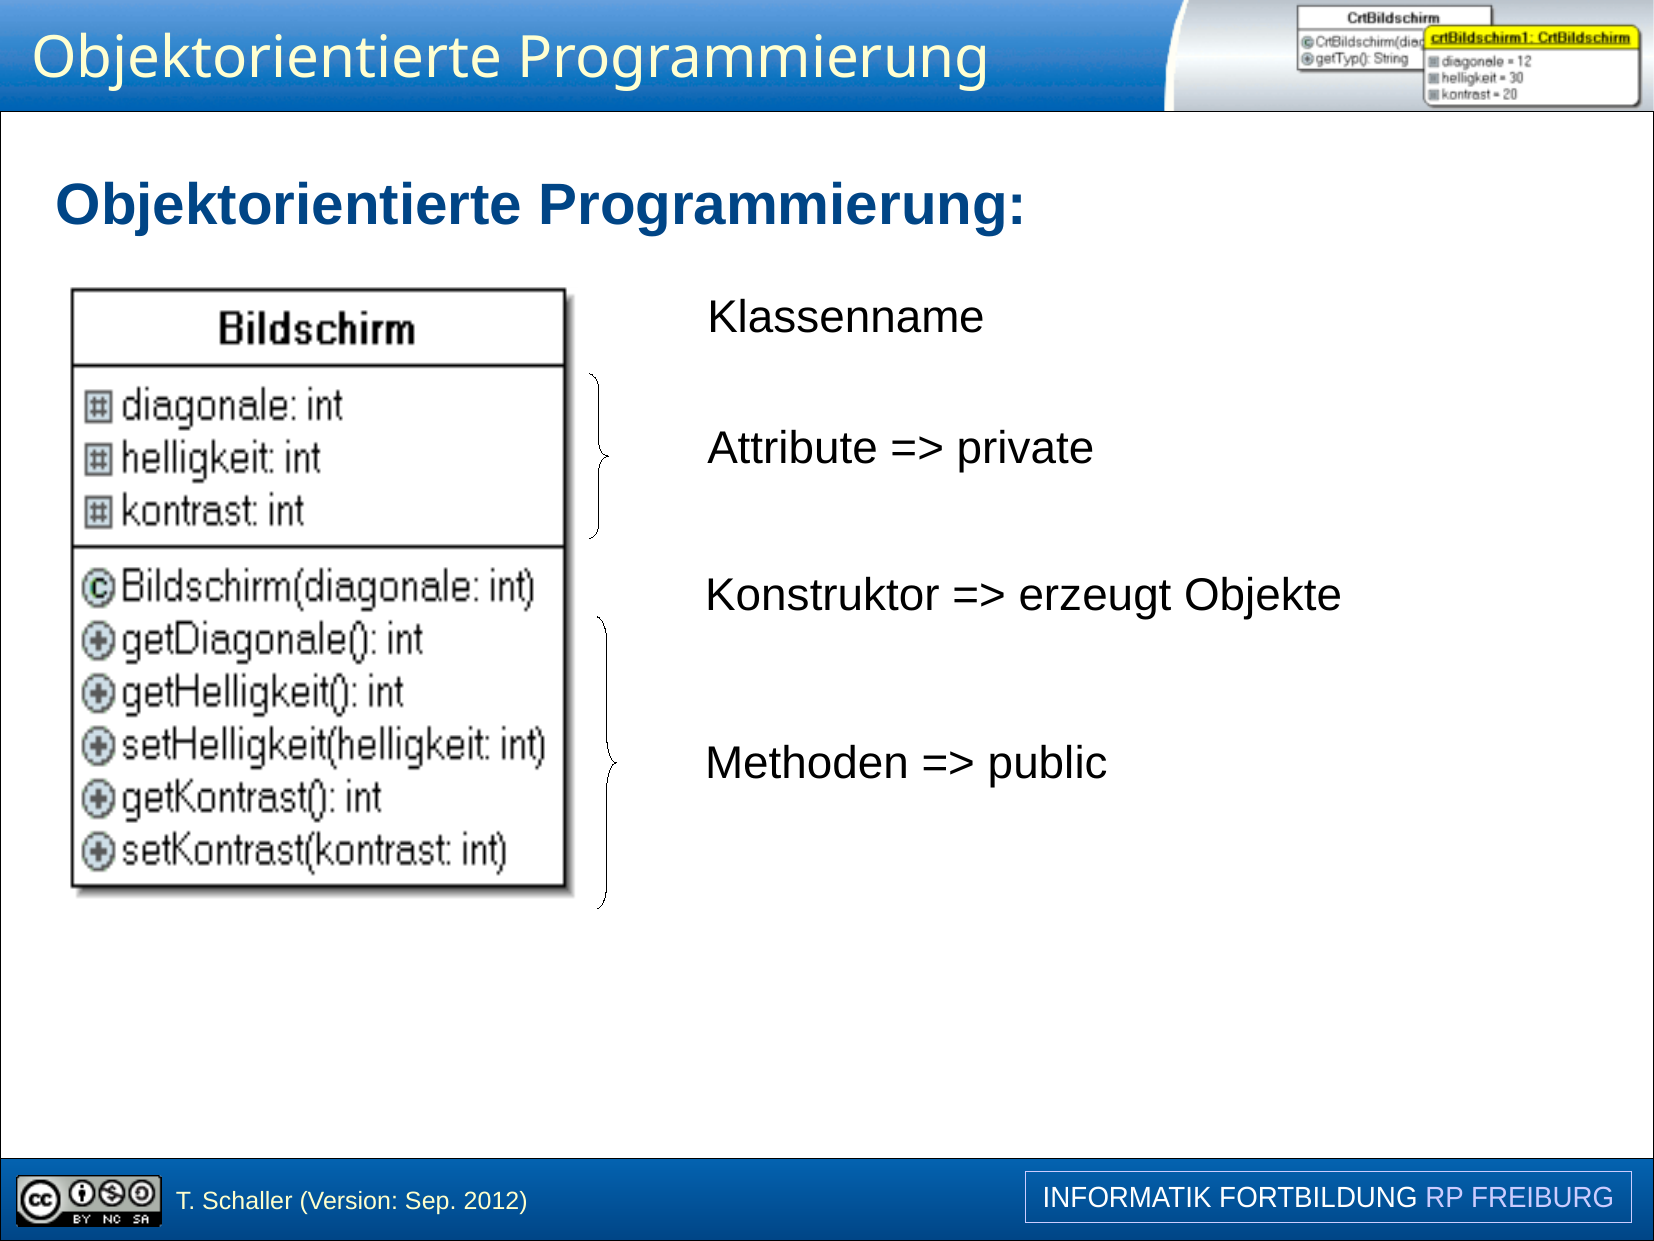

# Objektorientierte Programmierung
Objektorientierte Programmierung:
Klassenname
Attribute => private
Konstruktor => erzeugt Objekte
Methoden => public
Methoden:
5